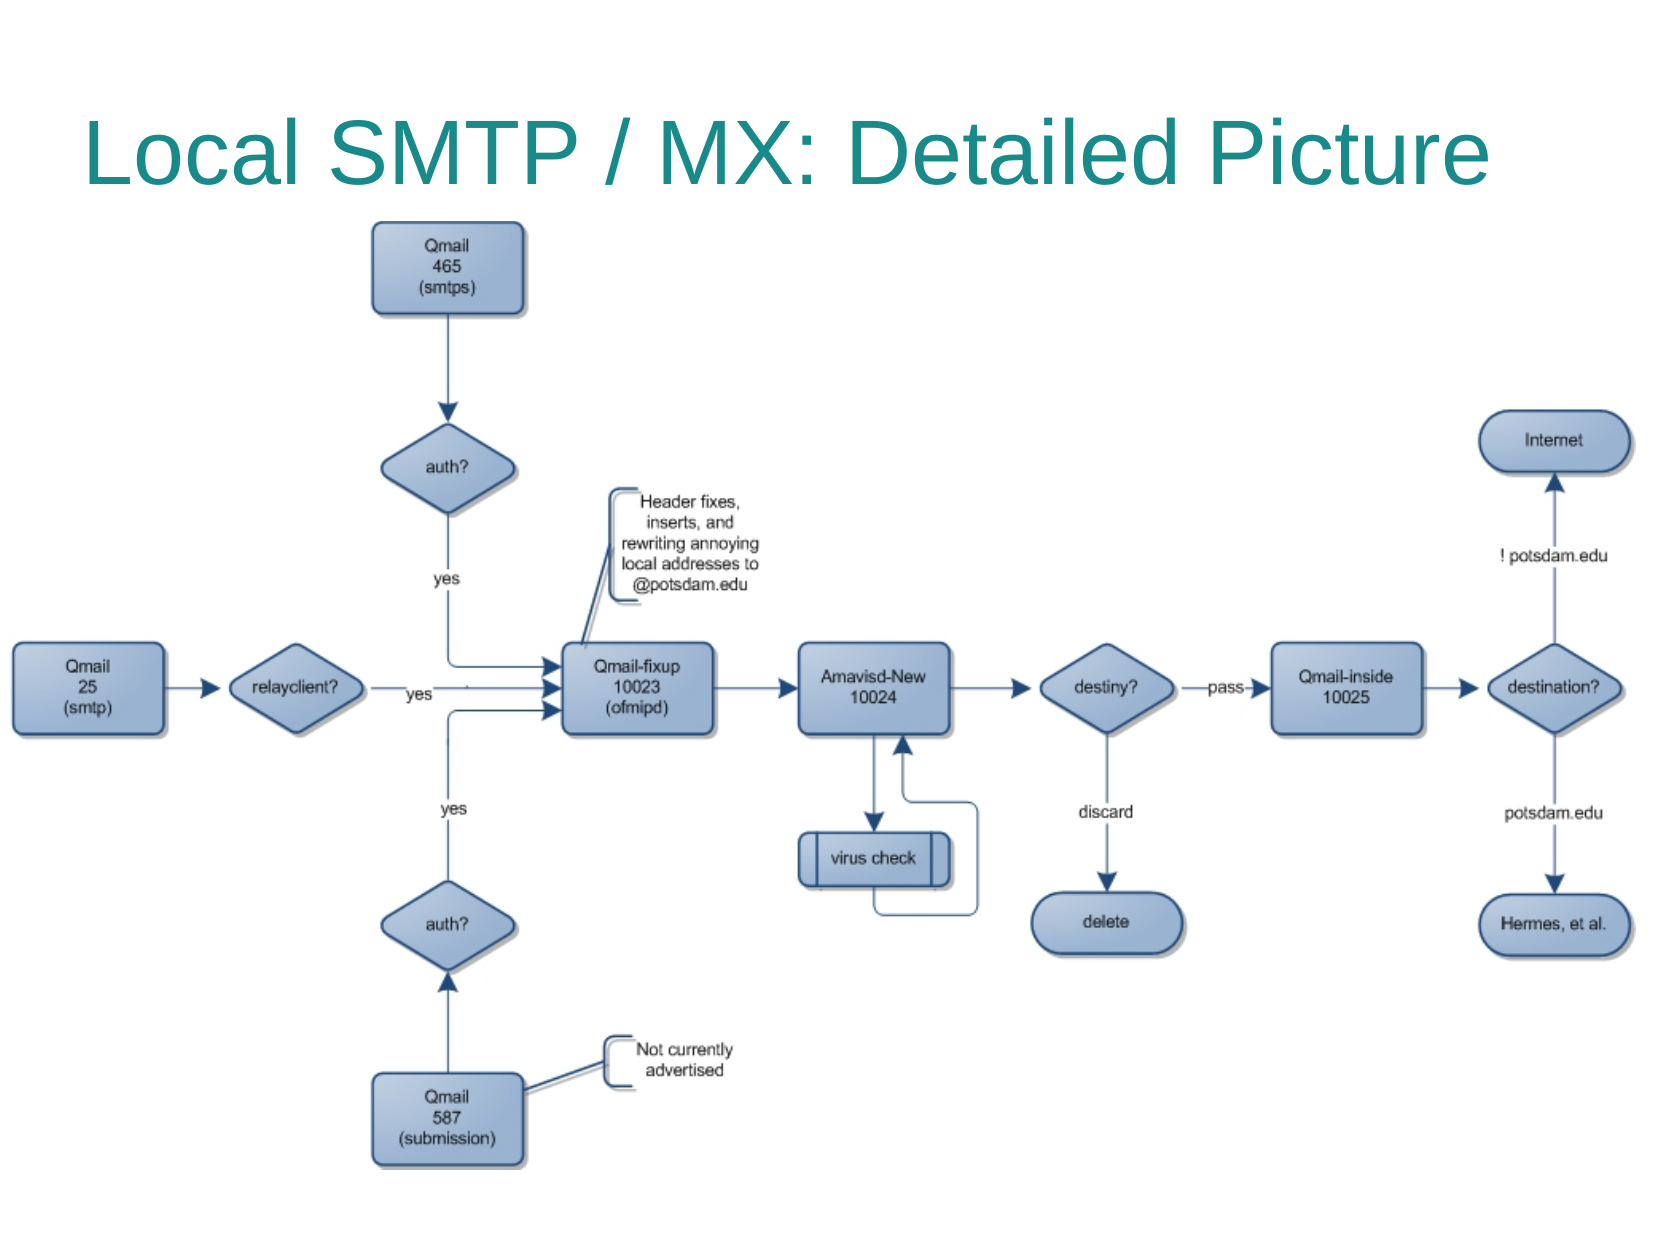

# Local SMTP / MX: Detailed Picture